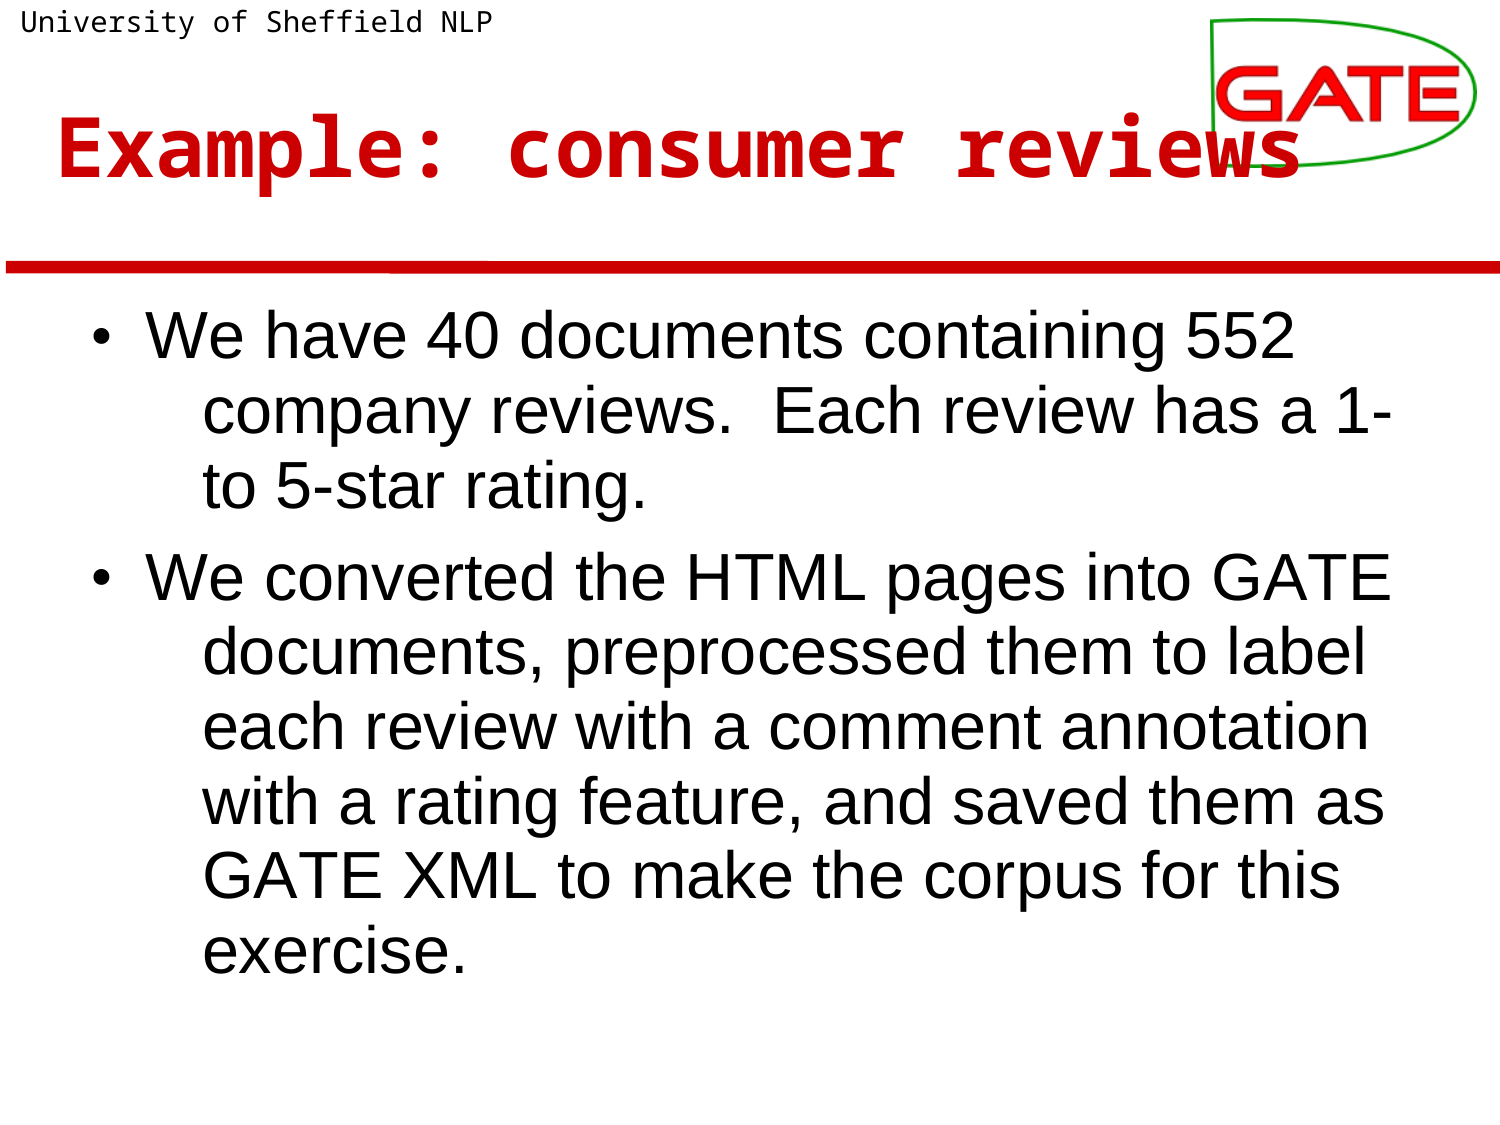

# Example: consumer reviews
We have 40 documents containing 552 company reviews. Each review has a 1- to 5-star rating.
We converted the HTML pages into GATE documents, preprocessed them to label each review with a comment annotation with a rating feature, and saved them as GATE XML to make the corpus for this exercise.